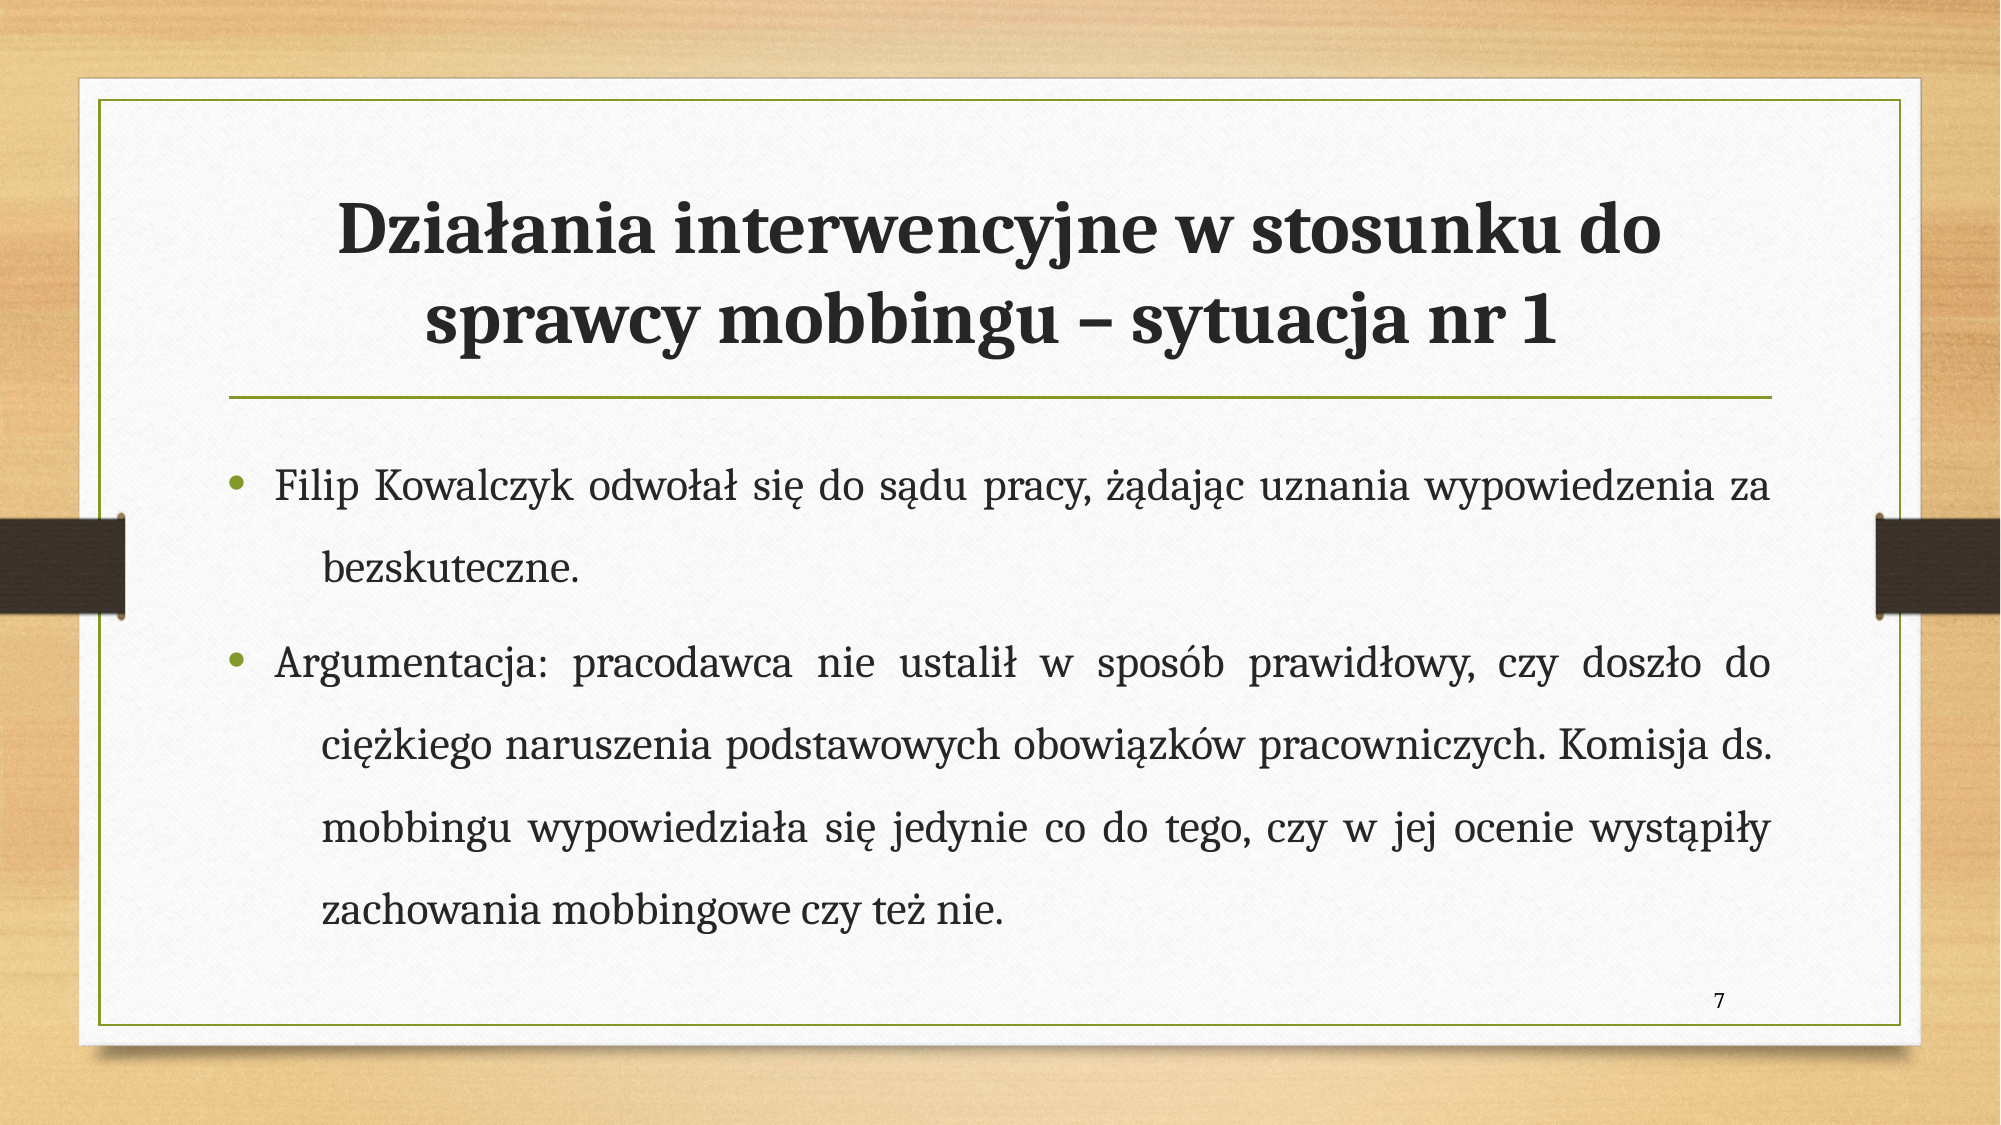

# Działania interwencyjne w stosunku do sprawcy mobbingu – sytuacja nr 1
Filip Kowalczyk odwołał się do sądu pracy, żądając uznania wypowiedzenia za bezskuteczne.
Argumentacja: pracodawca nie ustalił w sposób prawidłowy, czy doszło do ciężkiego naruszenia podstawowych obowiązków pracowniczych. Komisja ds. mobbingu wypowiedziała się jedynie co do tego, czy w jej ocenie wystąpiły zachowania mobbingowe czy też nie.